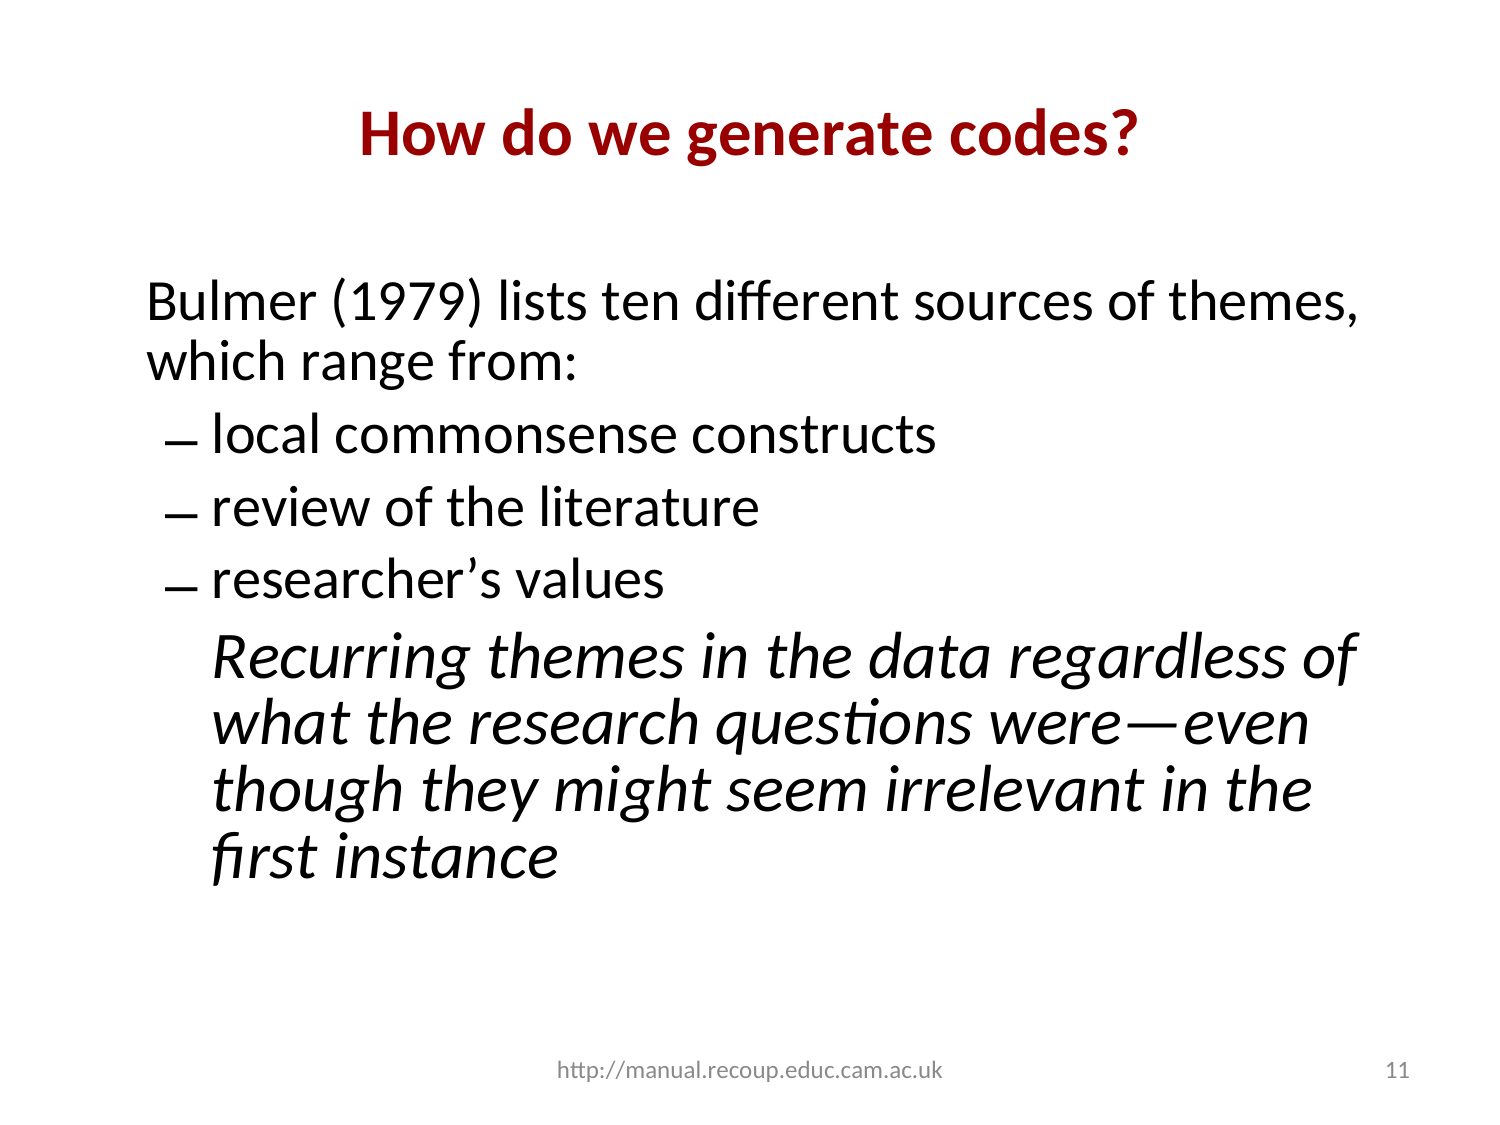

# How do we generate codes?
	Bulmer (1979) lists ten different sources of themes, which range from:
local commonsense constructs
review of the literature
researcher’s values
	Recurring themes in the data regardless of what the research questions were—even though they might seem irrelevant in the first instance
http://manual.recoup.educ.cam.ac.uk
11